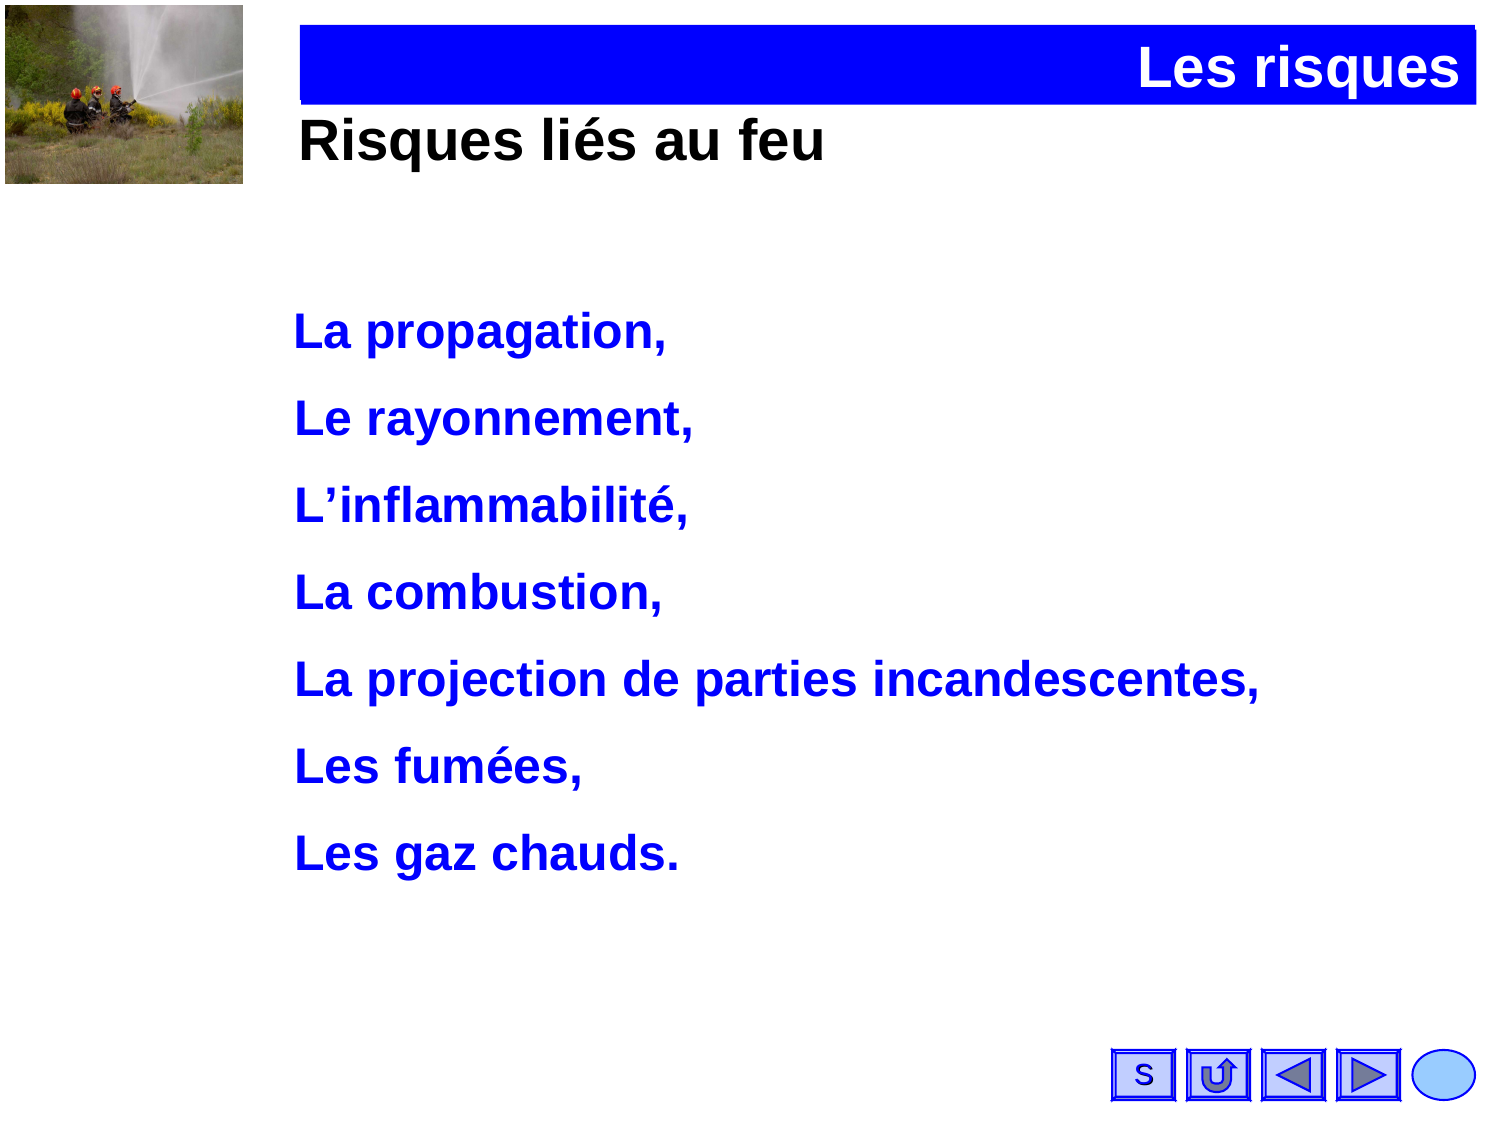

Les risques
Risques liés au feu
 La propagation,
 Le rayonnement,
 L’inflammabilité,
 La combustion,
 La projection de parties incandescentes,
 Les fumées,
 Les gaz chauds.